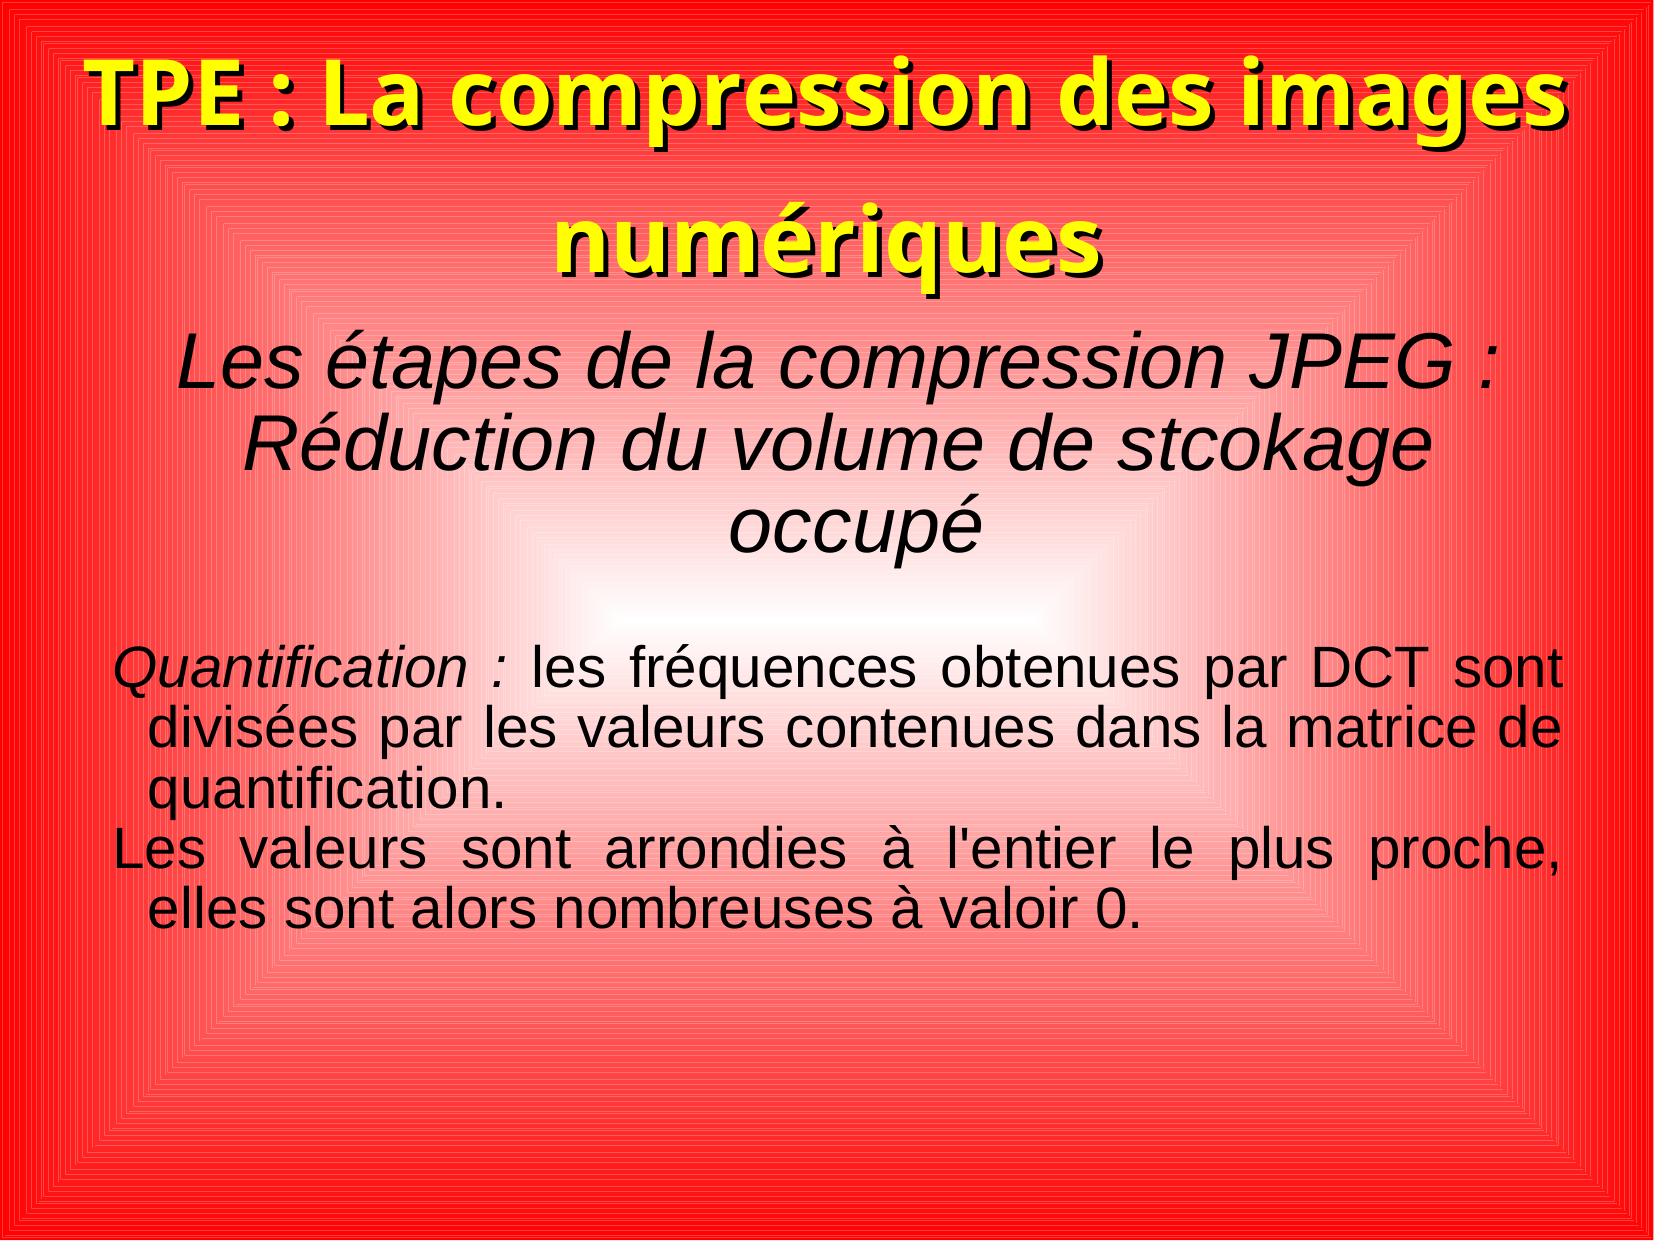

# TPE : La compression des images numériques
Les étapes de la compression JPEG :
Réduction du volume de stcokage occupé
Quantification : les fréquences obtenues par DCT sont divisées par les valeurs contenues dans la matrice de quantification.
Les valeurs sont arrondies à l'entier le plus proche, elles sont alors nombreuses à valoir 0.